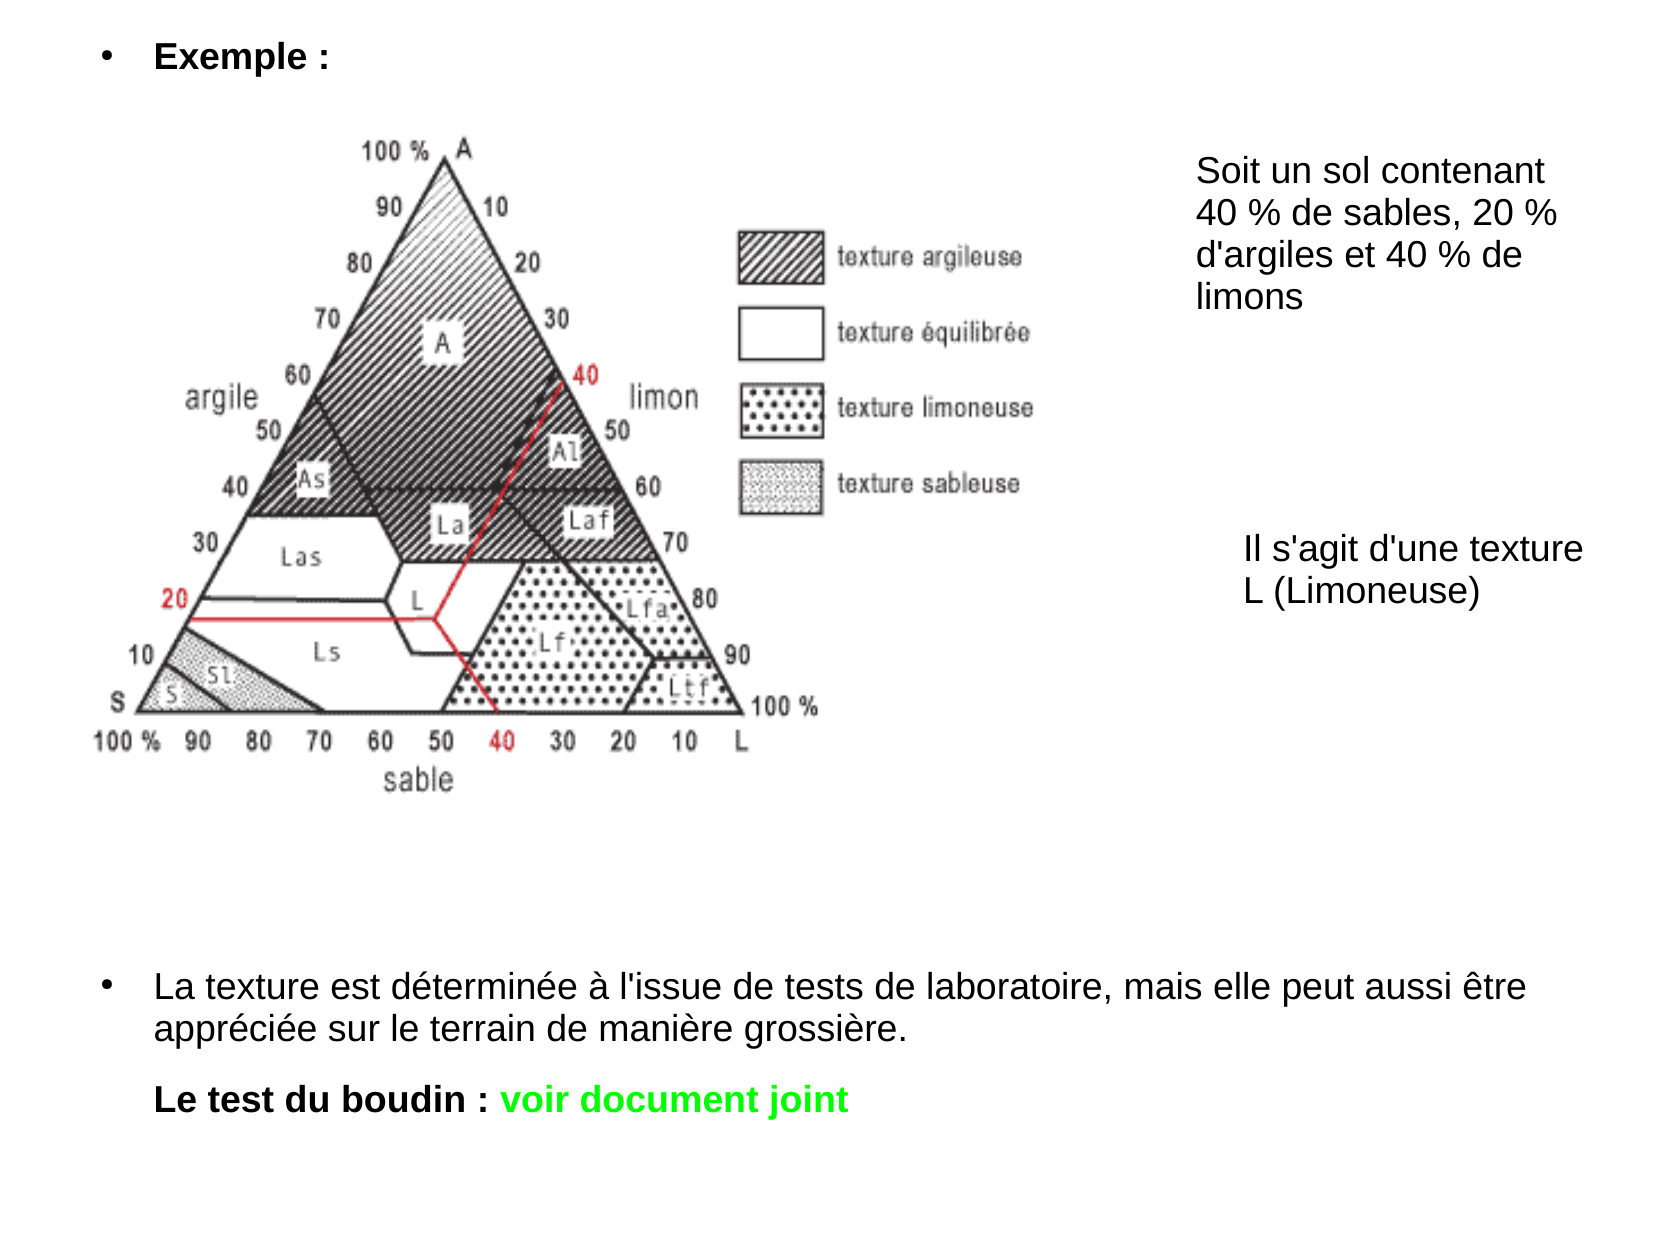

# Exemple :
La texture est déterminée à l'issue de tests de laboratoire, mais elle peut aussi être appréciée sur le terrain de manière grossière.
Le test du boudin : voir document joint
Soit un sol contenant 40 % de sables, 20 % d'argiles et 40 % de limons
Il s'agit d'une texture L (Limoneuse)